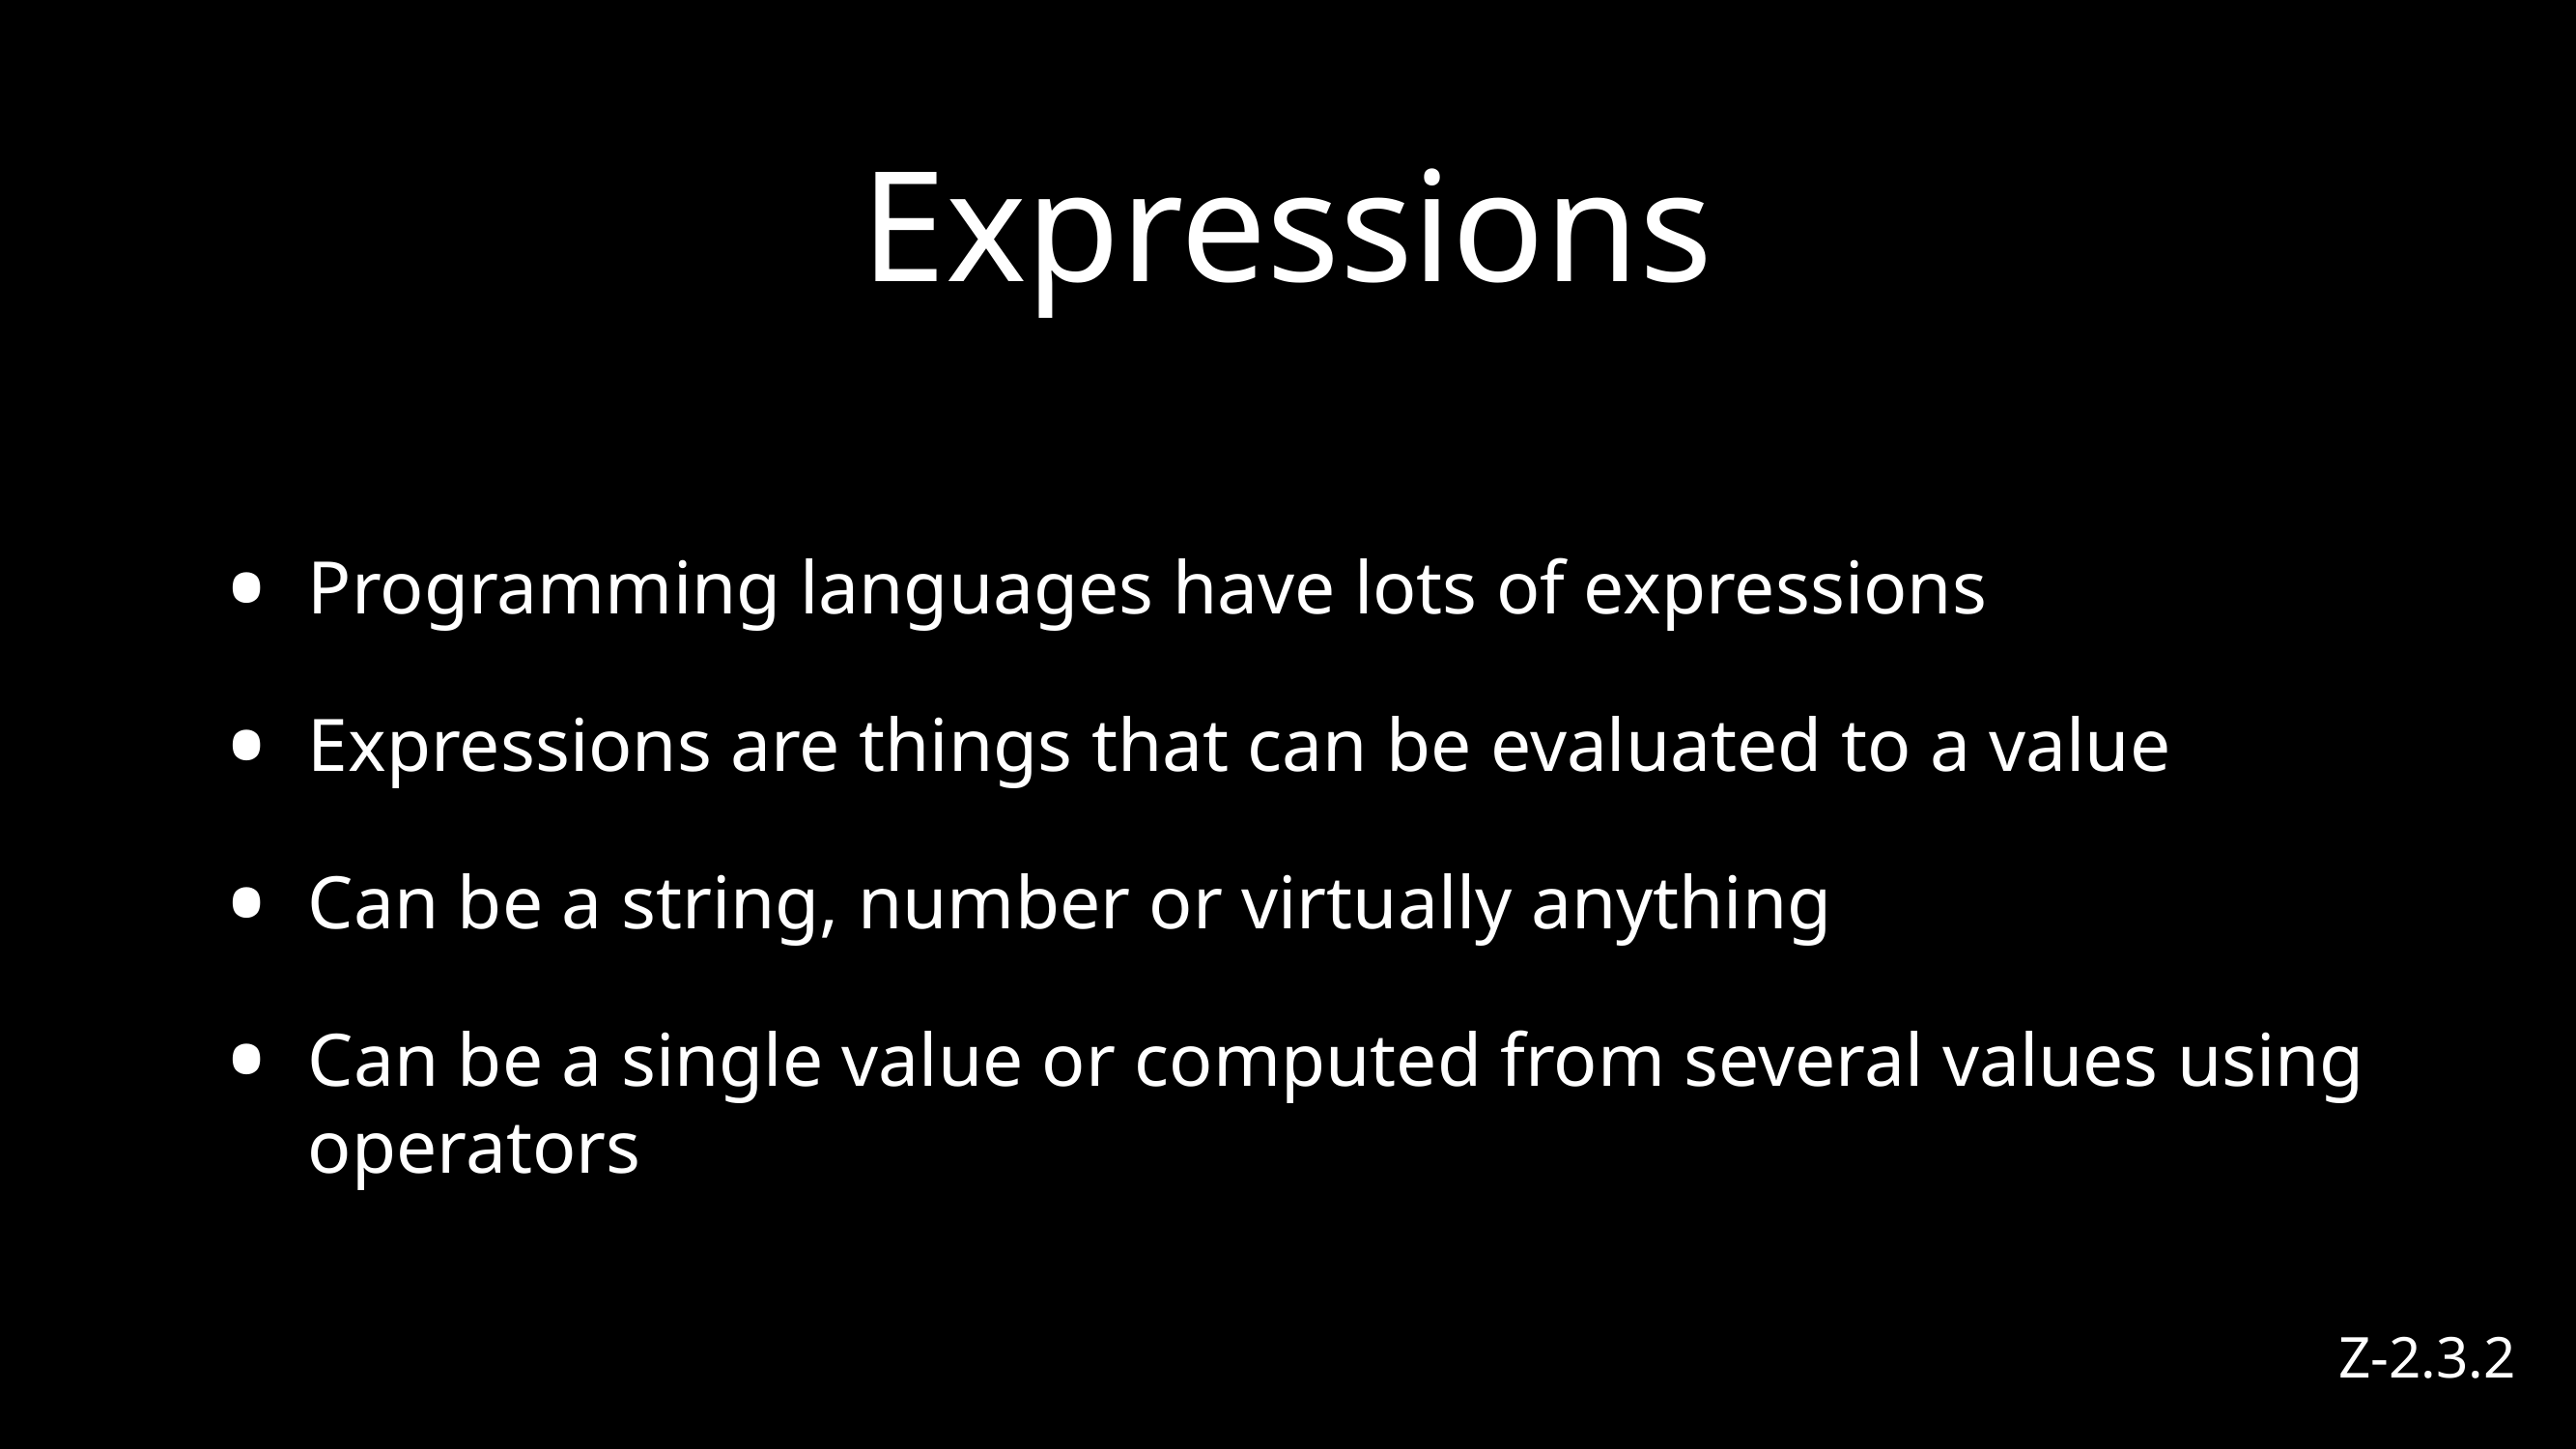

# Expressions
Programming languages have lots of expressions
Expressions are things that can be evaluated to a value
Can be a string, number or virtually anything
Can be a single value or computed from several values using operators
Z-2.3.2